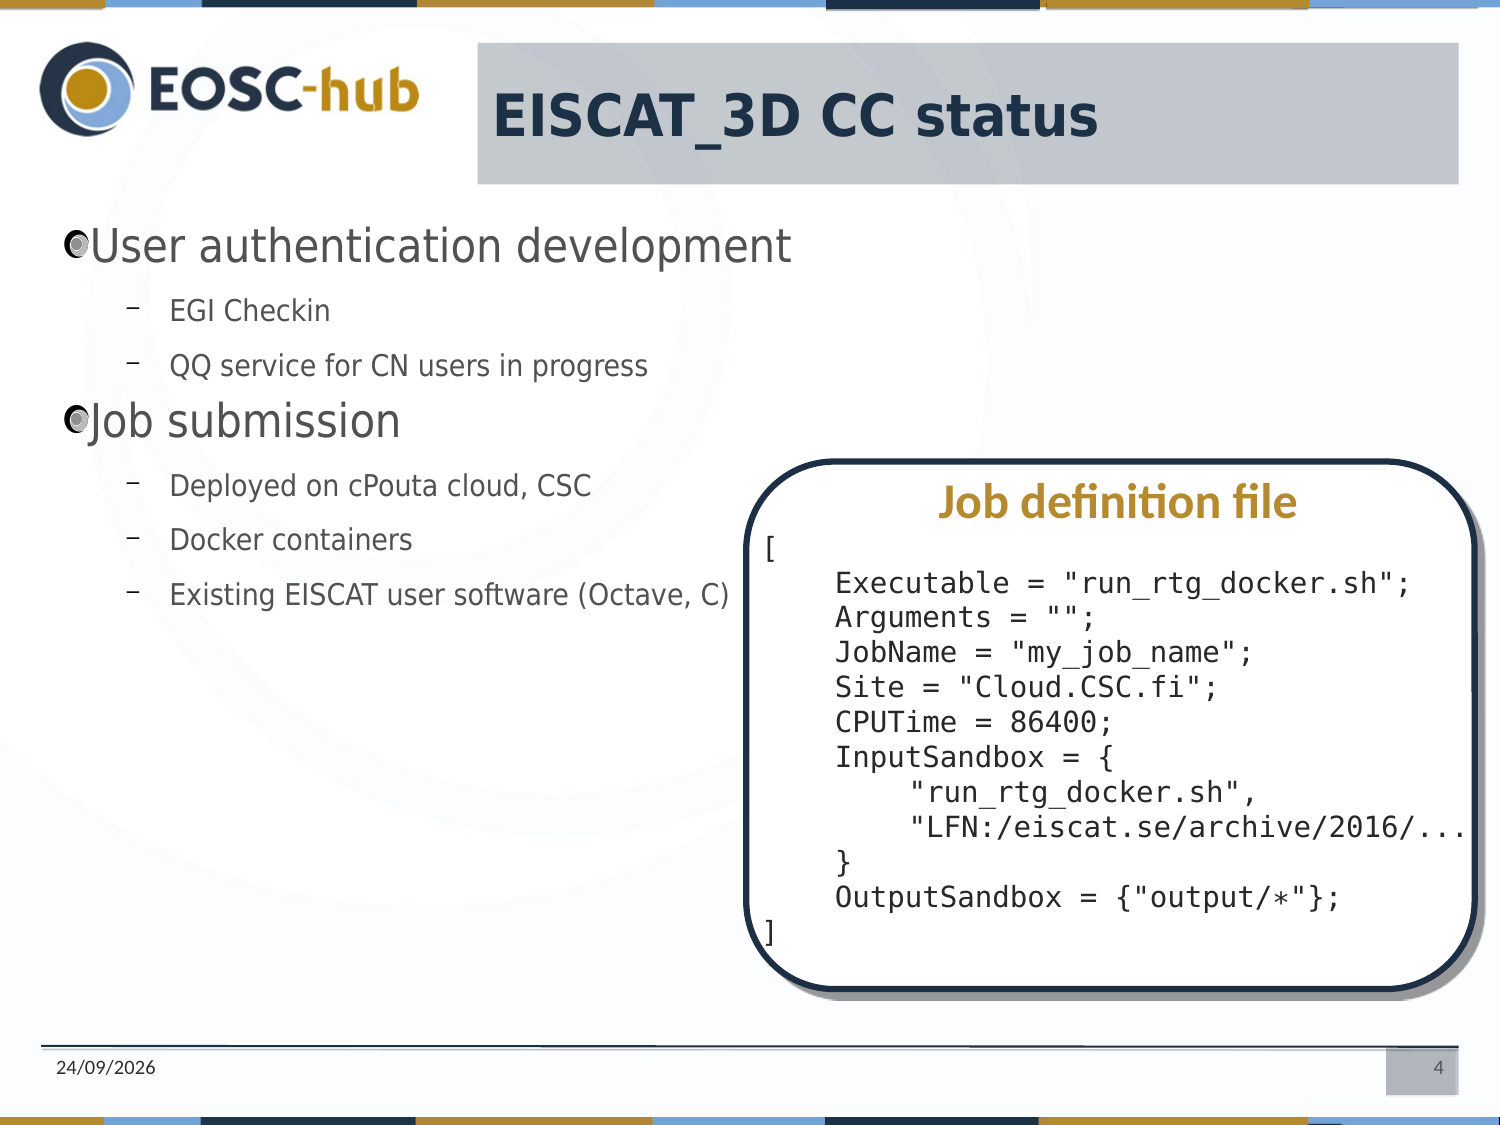

EISCAT_3D CC status
# User authentication development
EGI Checkin
QQ service for CN users in progress
Job submission
Deployed on cPouta cloud, CSC
Docker containers
Existing EISCAT user software (Octave, C)
Job definition file
[
	Executable = "run_rtg_docker.sh";
	Arguments = "";
	JobName = "my_job_name";
	Site = "Cloud.CSC.fi";
	CPUTime = 86400;
	InputSandbox = {
		"run_rtg_docker.sh",
		"LFN:/eiscat.se/archive/2016/...
	}
	OutputSandbox = {"output/∗"};
]